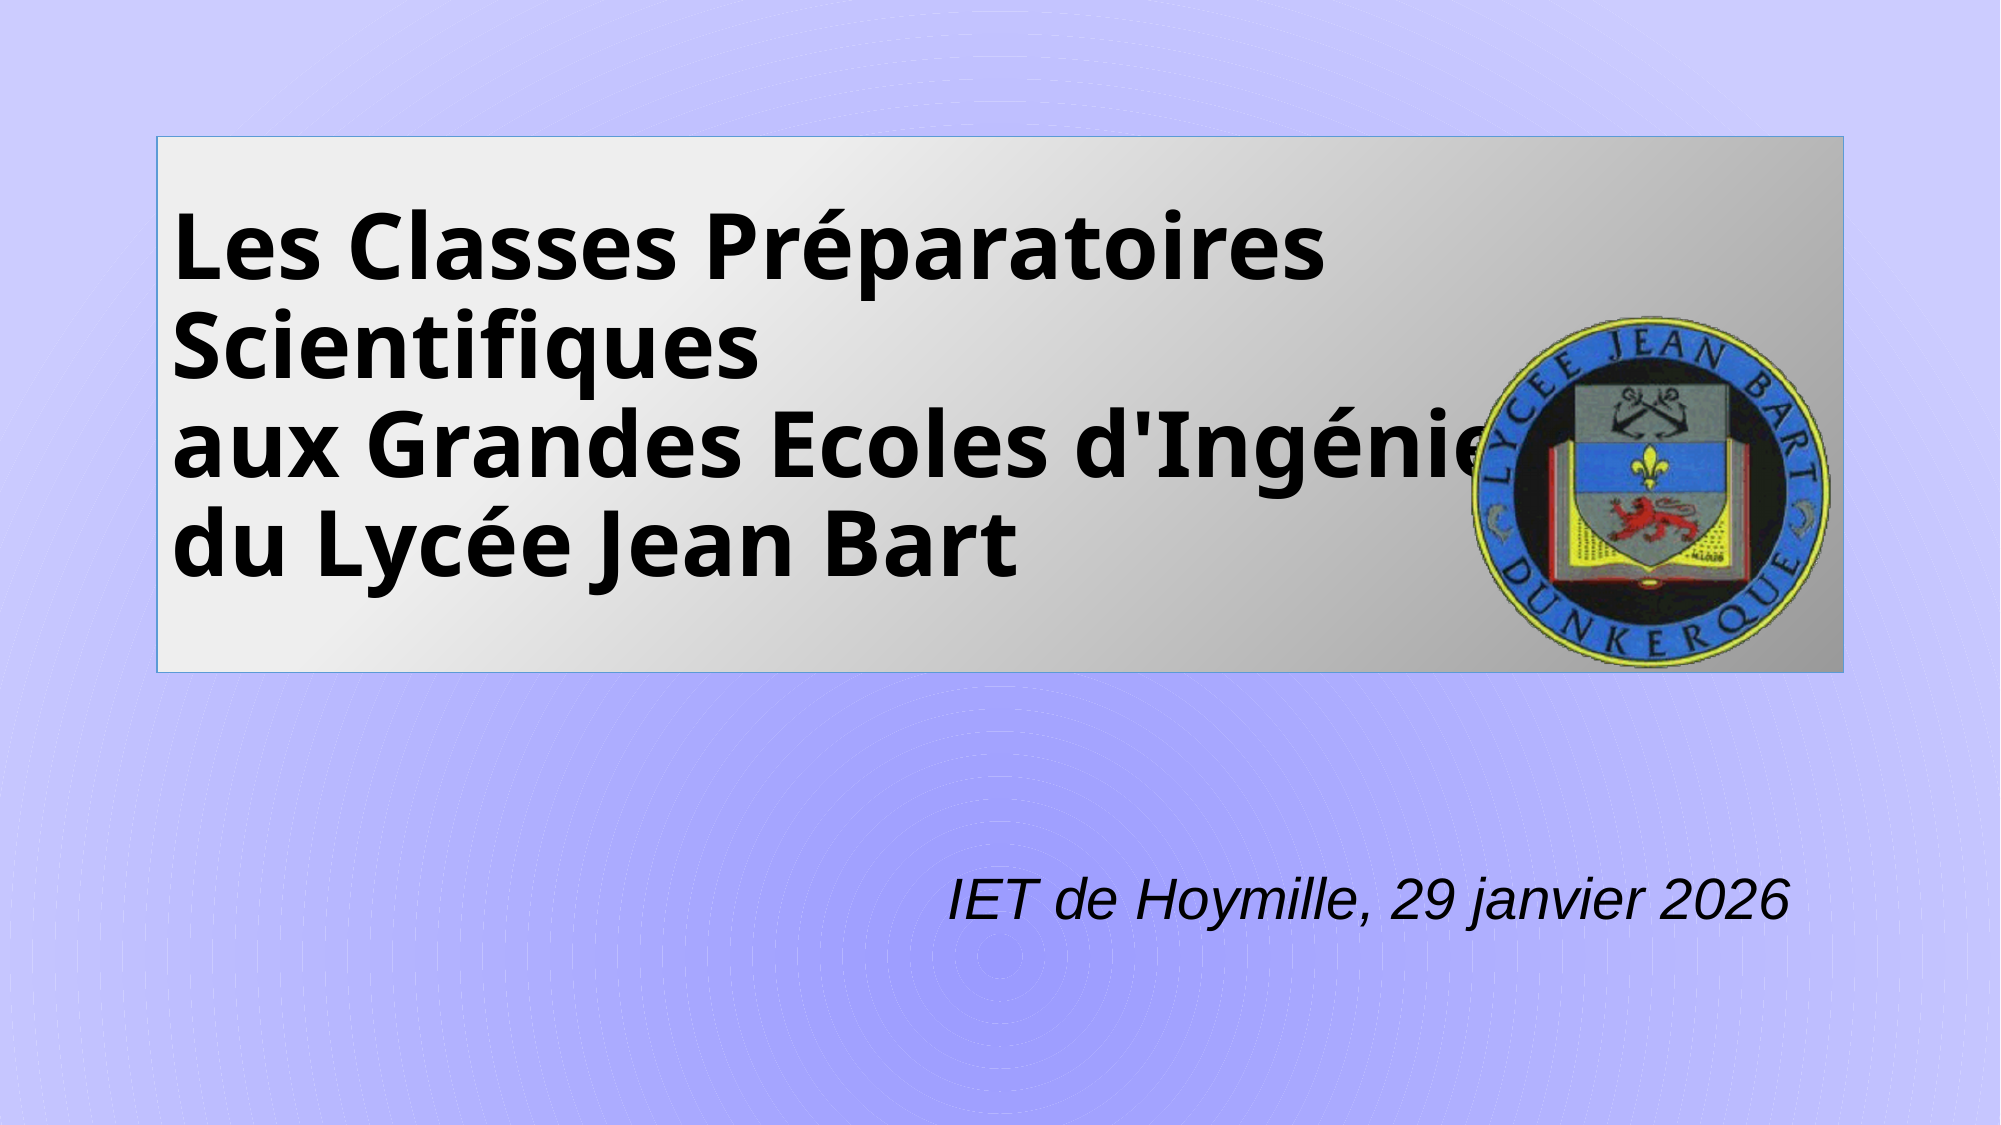

# Les Classes Préparatoires Scientifiques aux Grandes Ecoles d'Ingénieurs du Lycée Jean Bart
IET de Hoymille, 29 janvier 2026